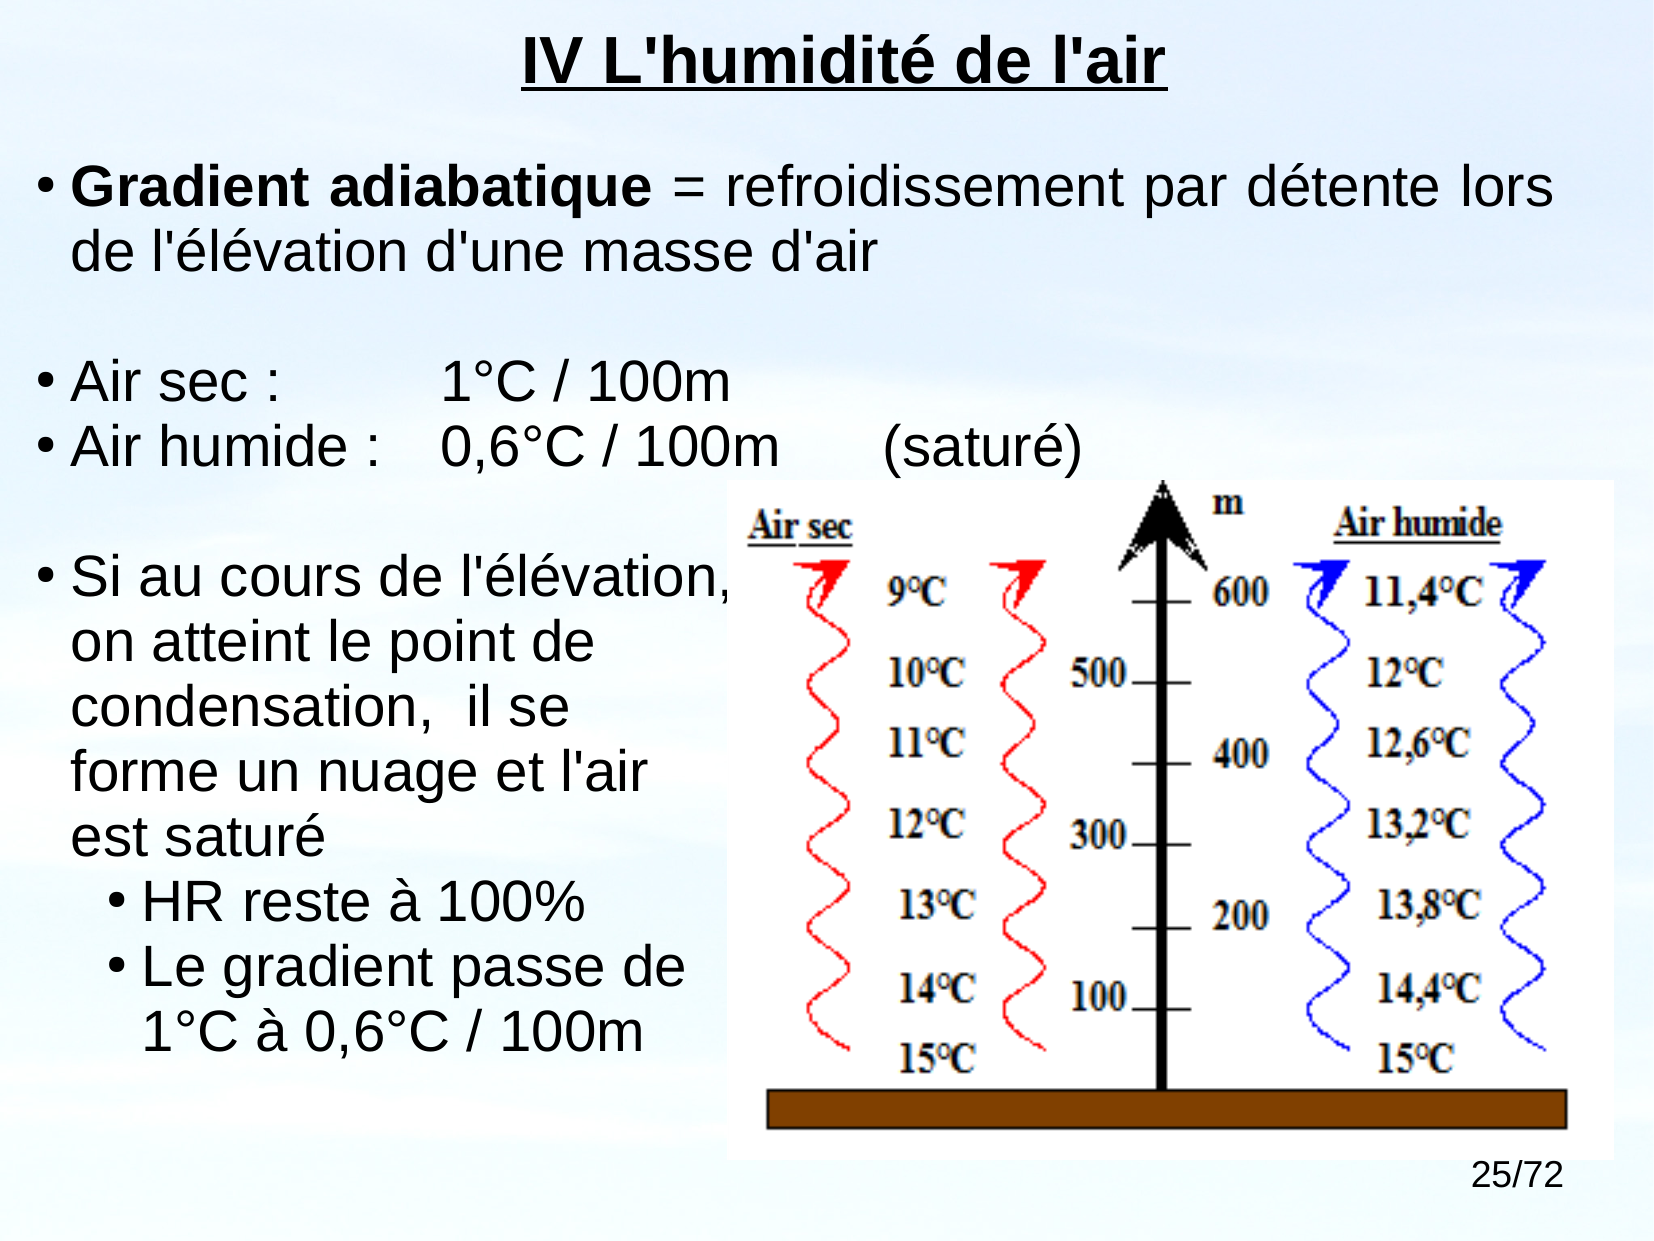

# IV L'humidité de l'air
Gradient adiabatique = refroidissement par détente lors de l'élévation d'une masse d'air
Air sec : 		1°C / 100m
Air humide : 	0,6°C / 100m 		(saturé)
Si au cours de l'élévation,
on atteint le point de
condensation, il se
forme un nuage et l'air
est saturé
HR reste à 100%
Le gradient passe de
1°C à 0,6°C / 100m